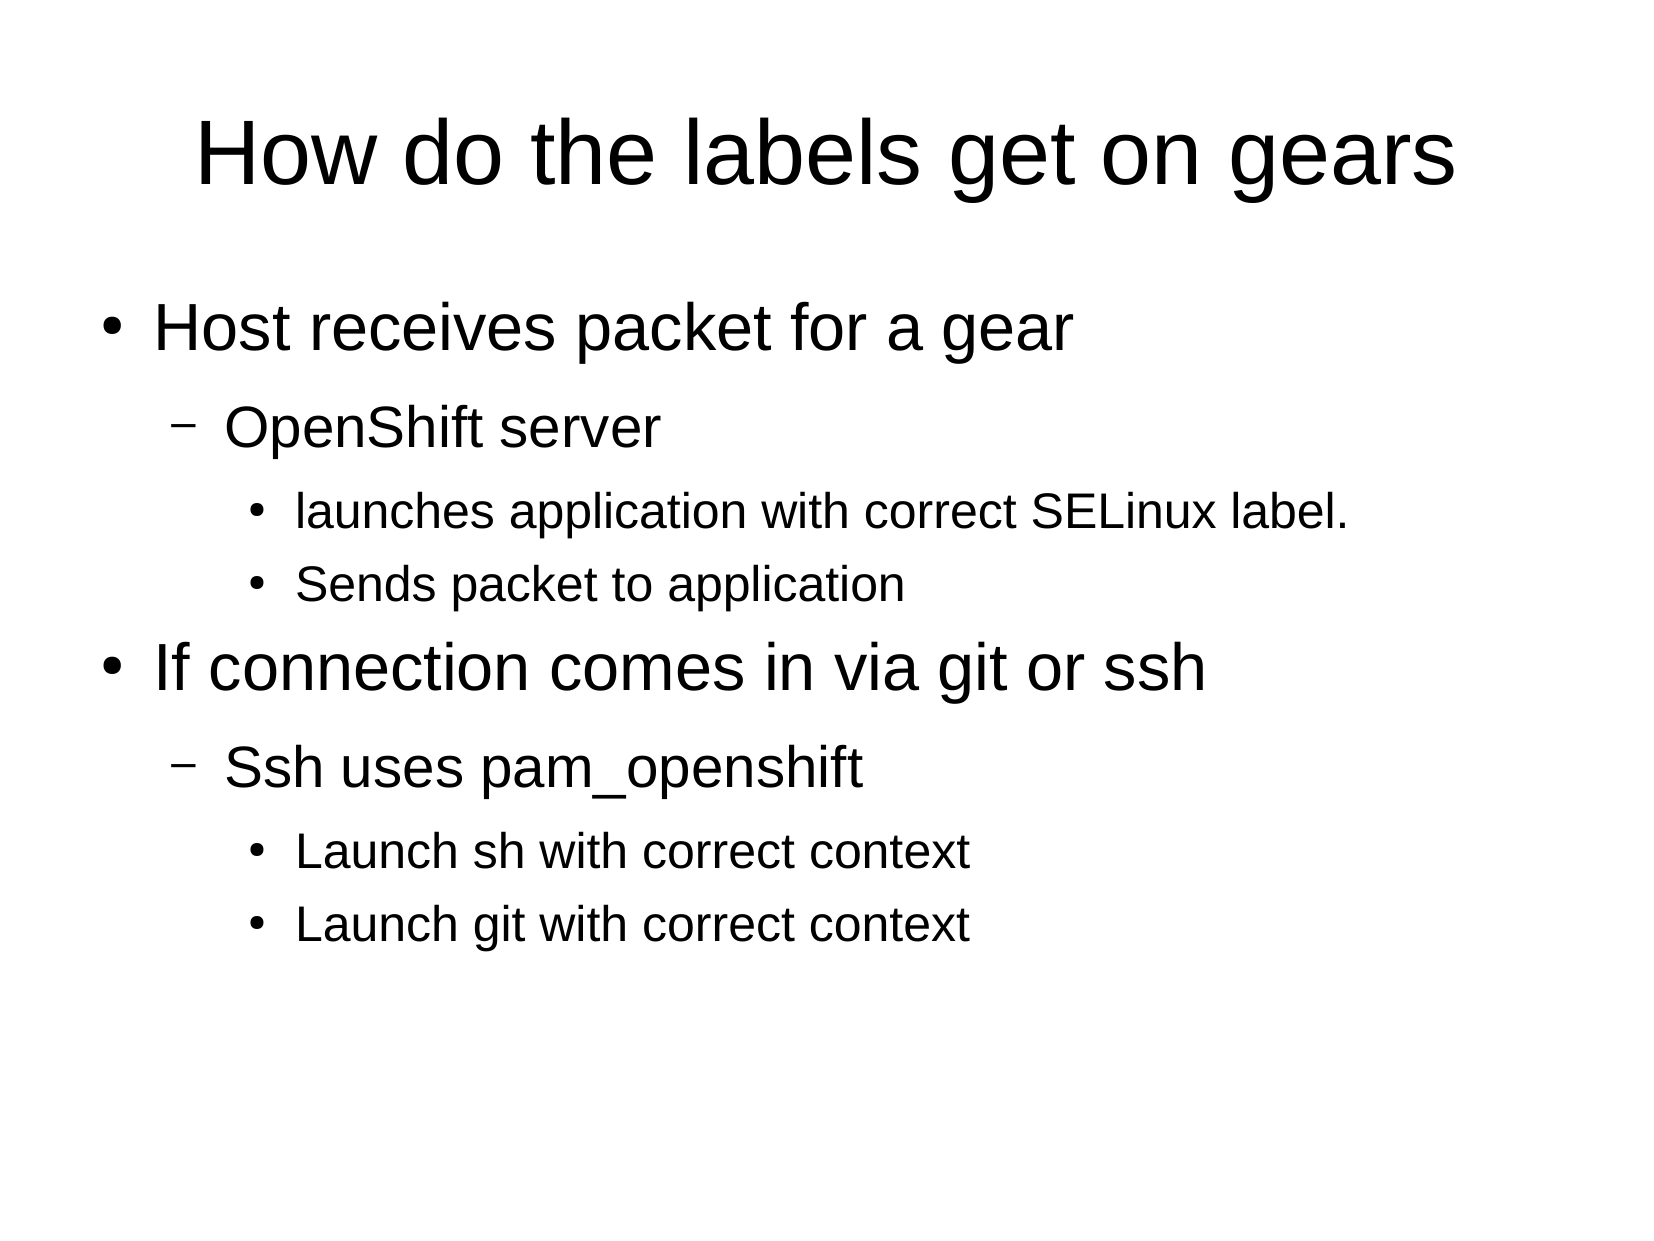

# How do the labels get on gears
Host receives packet for a gear
OpenShift server
launches application with correct SELinux label.
Sends packet to application
If connection comes in via git or ssh
Ssh uses pam_openshift
Launch sh with correct context
Launch git with correct context